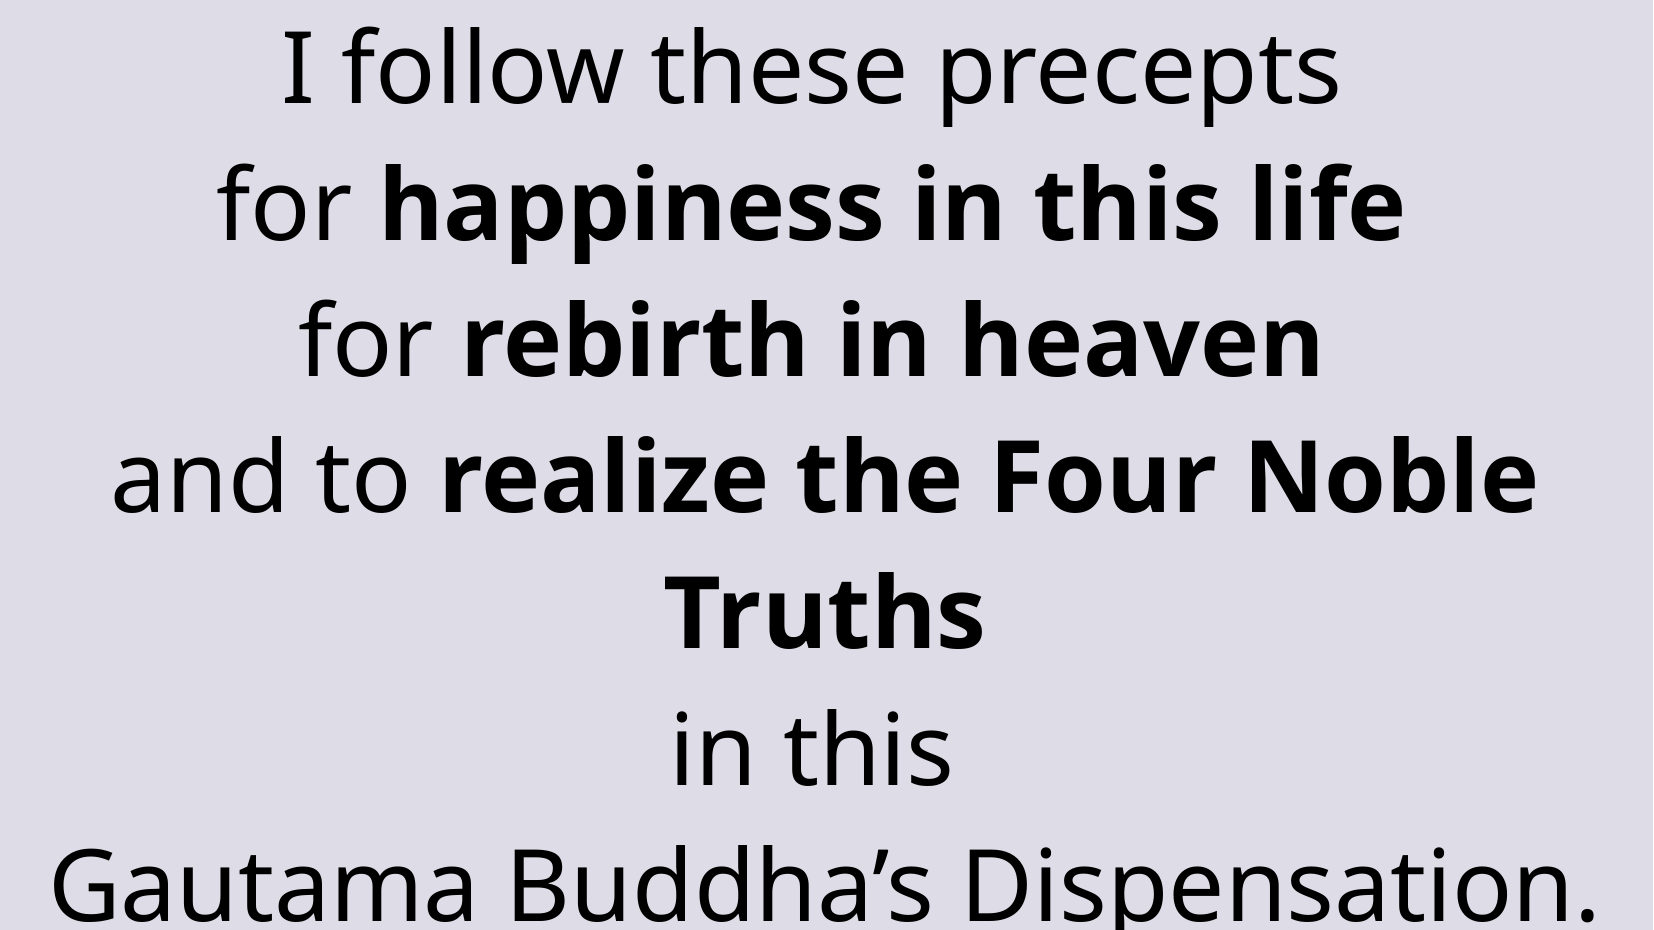

# I follow these precepts
for happiness in this life
for rebirth in heaven
and to realize the Four Noble Truths
in this
Gautama Buddha’s Dispensation.